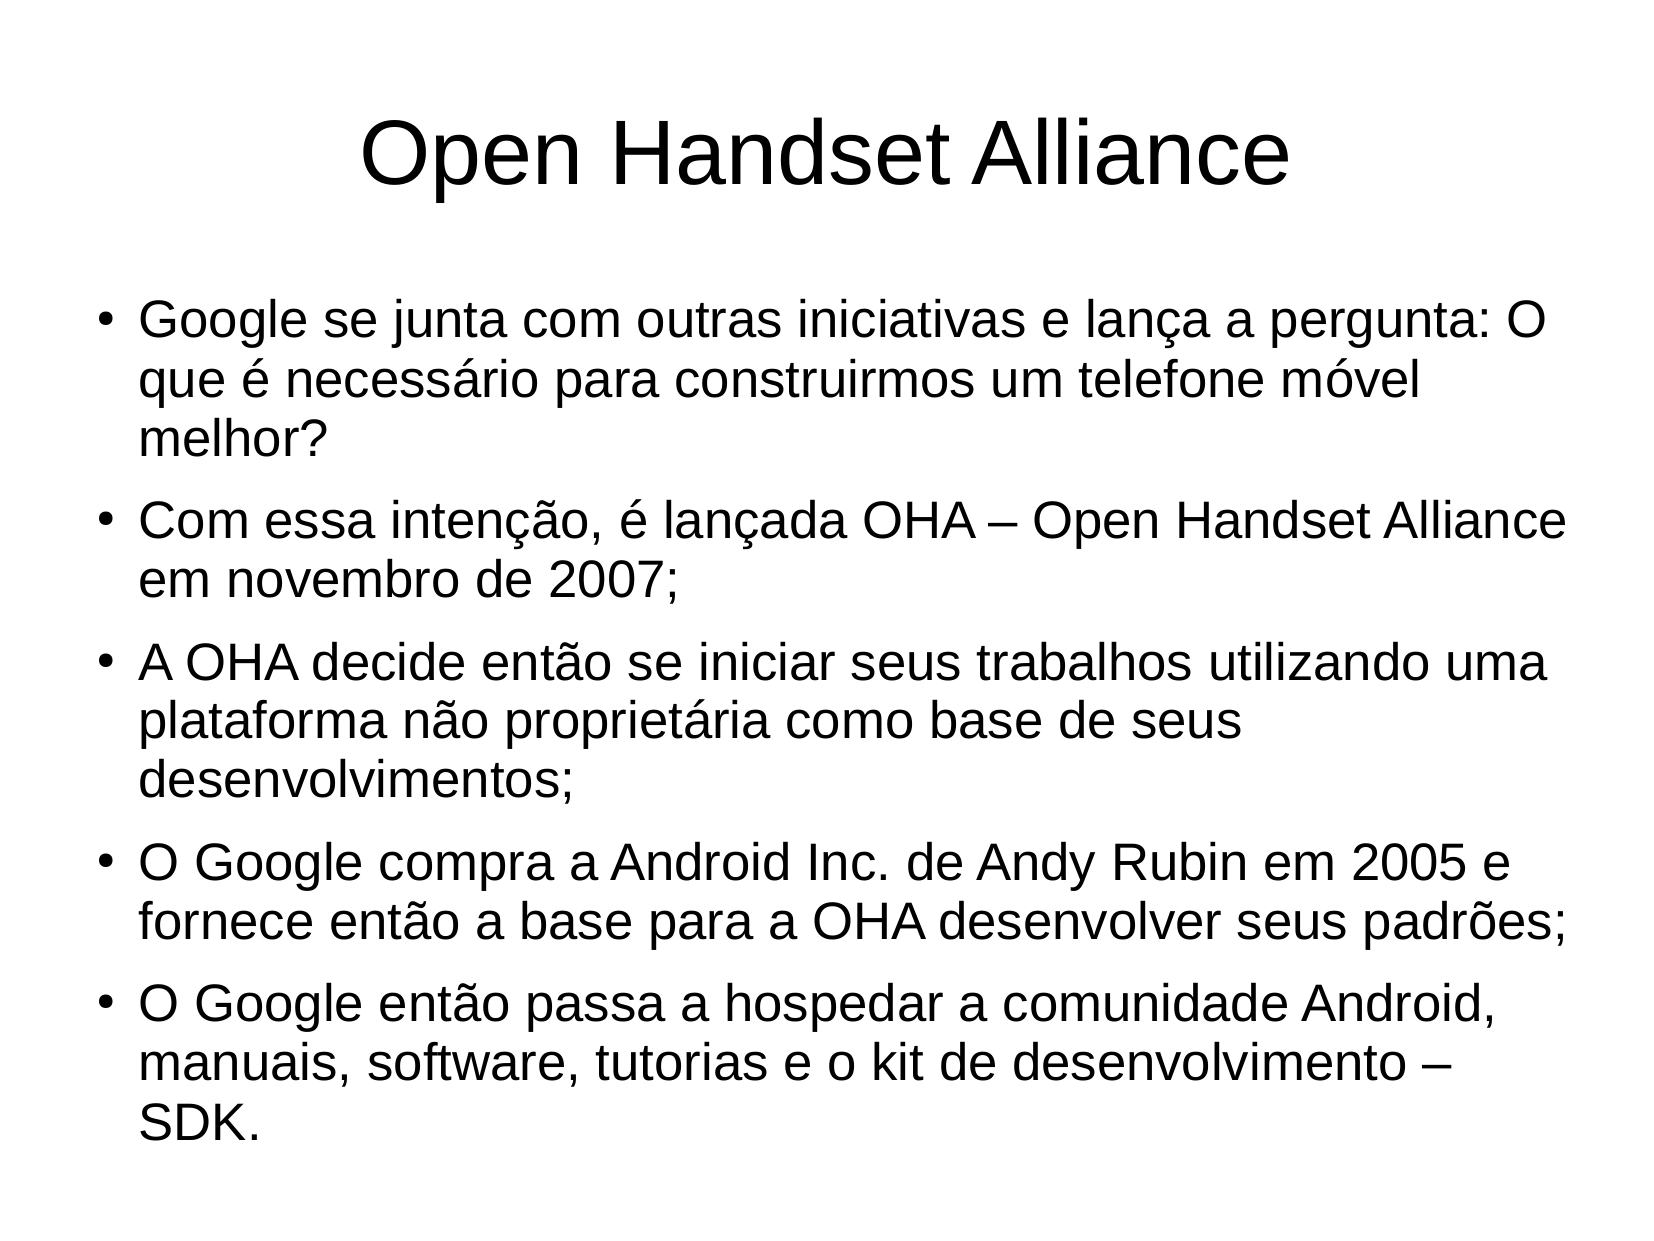

# Open Handset Alliance
Google se junta com outras iniciativas e lança a pergunta: O que é necessário para construirmos um telefone móvel melhor?
Com essa intenção, é lançada OHA – Open Handset Alliance em novembro de 2007;
A OHA decide então se iniciar seus trabalhos utilizando uma plataforma não proprietária como base de seus desenvolvimentos;
O Google compra a Android Inc. de Andy Rubin em 2005 e fornece então a base para a OHA desenvolver seus padrões;
O Google então passa a hospedar a comunidade Android, manuais, software, tutorias e o kit de desenvolvimento – SDK.